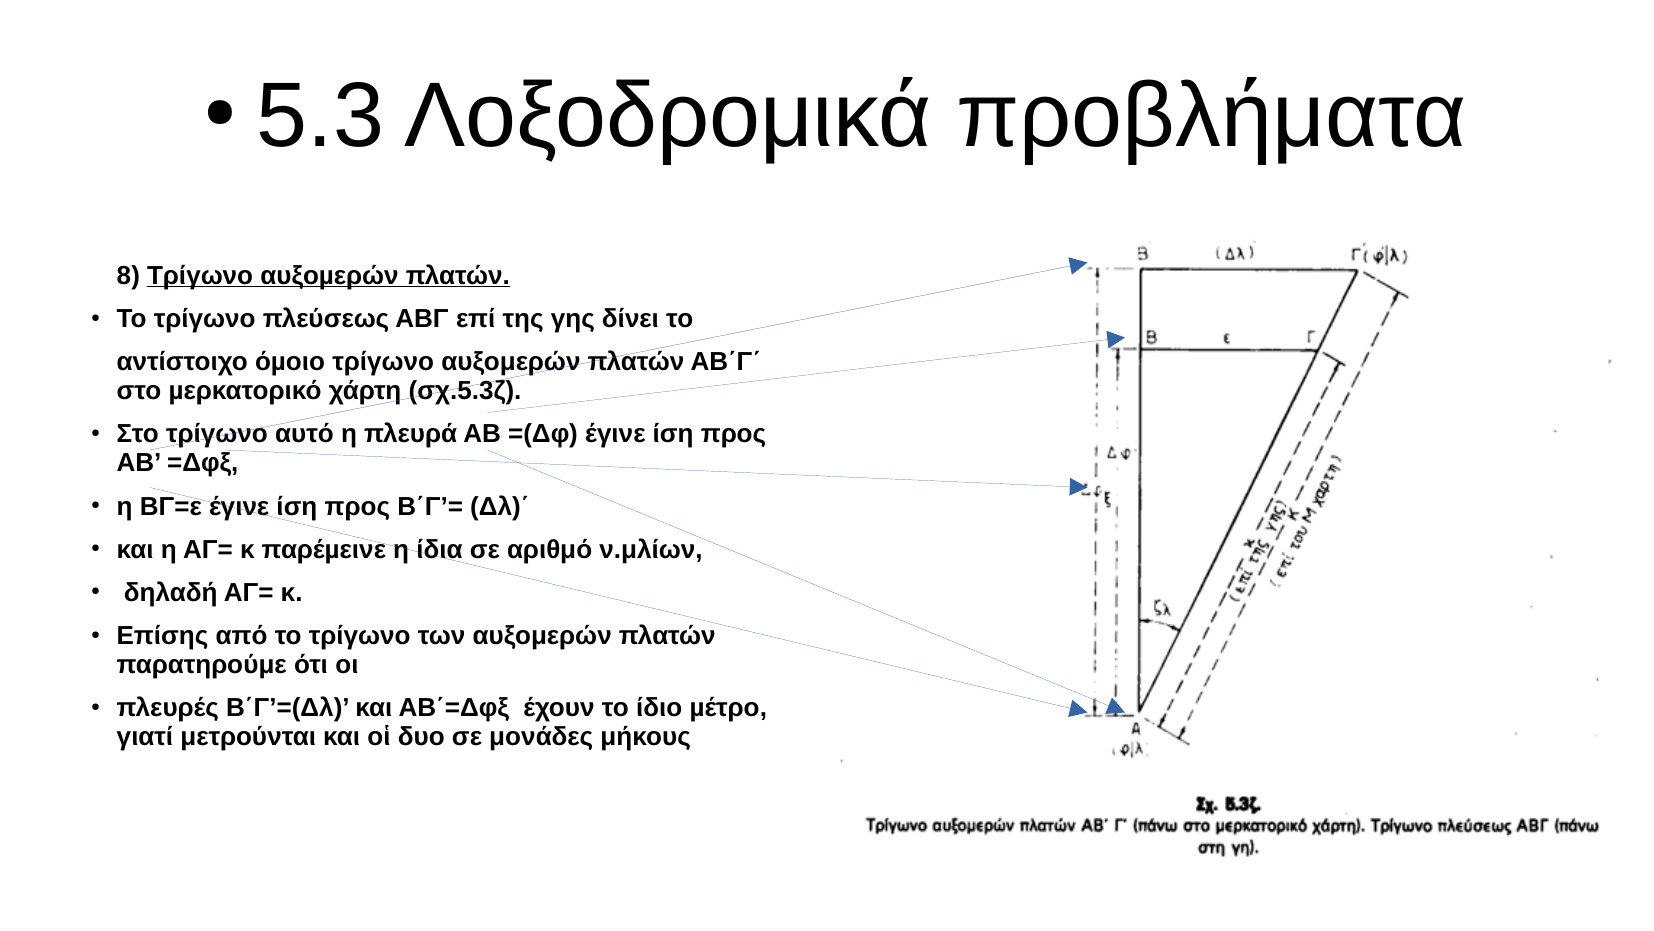

# 5.3 Λοξοδρομικά προβλήματα
8) Τρίγωνο αυξοµερών πλατών.
Το τρίγωνο πλεύσεως ΑΒΓ επί της γης δίνει το
αντίστοιχο όµοιο τρίγωνο αυξομερών πλατών ΑΒ΄Γ΄ στο µερκατορικό χάρτη (σχ.5.3ζ).
Στο τρίγωνο αυτό η πλευρά ΑΒ =(Δφ) έγινε ίση προς ΑΒ’ =Δφξ,
η ΒΓ=ε έγινε ίση προς Β΄Γ’= (Δλ)΄
και η ΑΓ= κ παρέµεινε η ίδια σε αριθμό ν.μλίων,
 δηλαδή ΑΓ= κ.
Επίσης από το τρίγωνο των αυξομερών πλατών παρατηρούμε ότι οι
πλευρές Β΄Γ’=(Δλ)’ και ΑΒ΄=Δφξ έχουν το ίδιο µέτρο, γιατί μετρούνται και οἱ δυο σε μονάδες μήκους